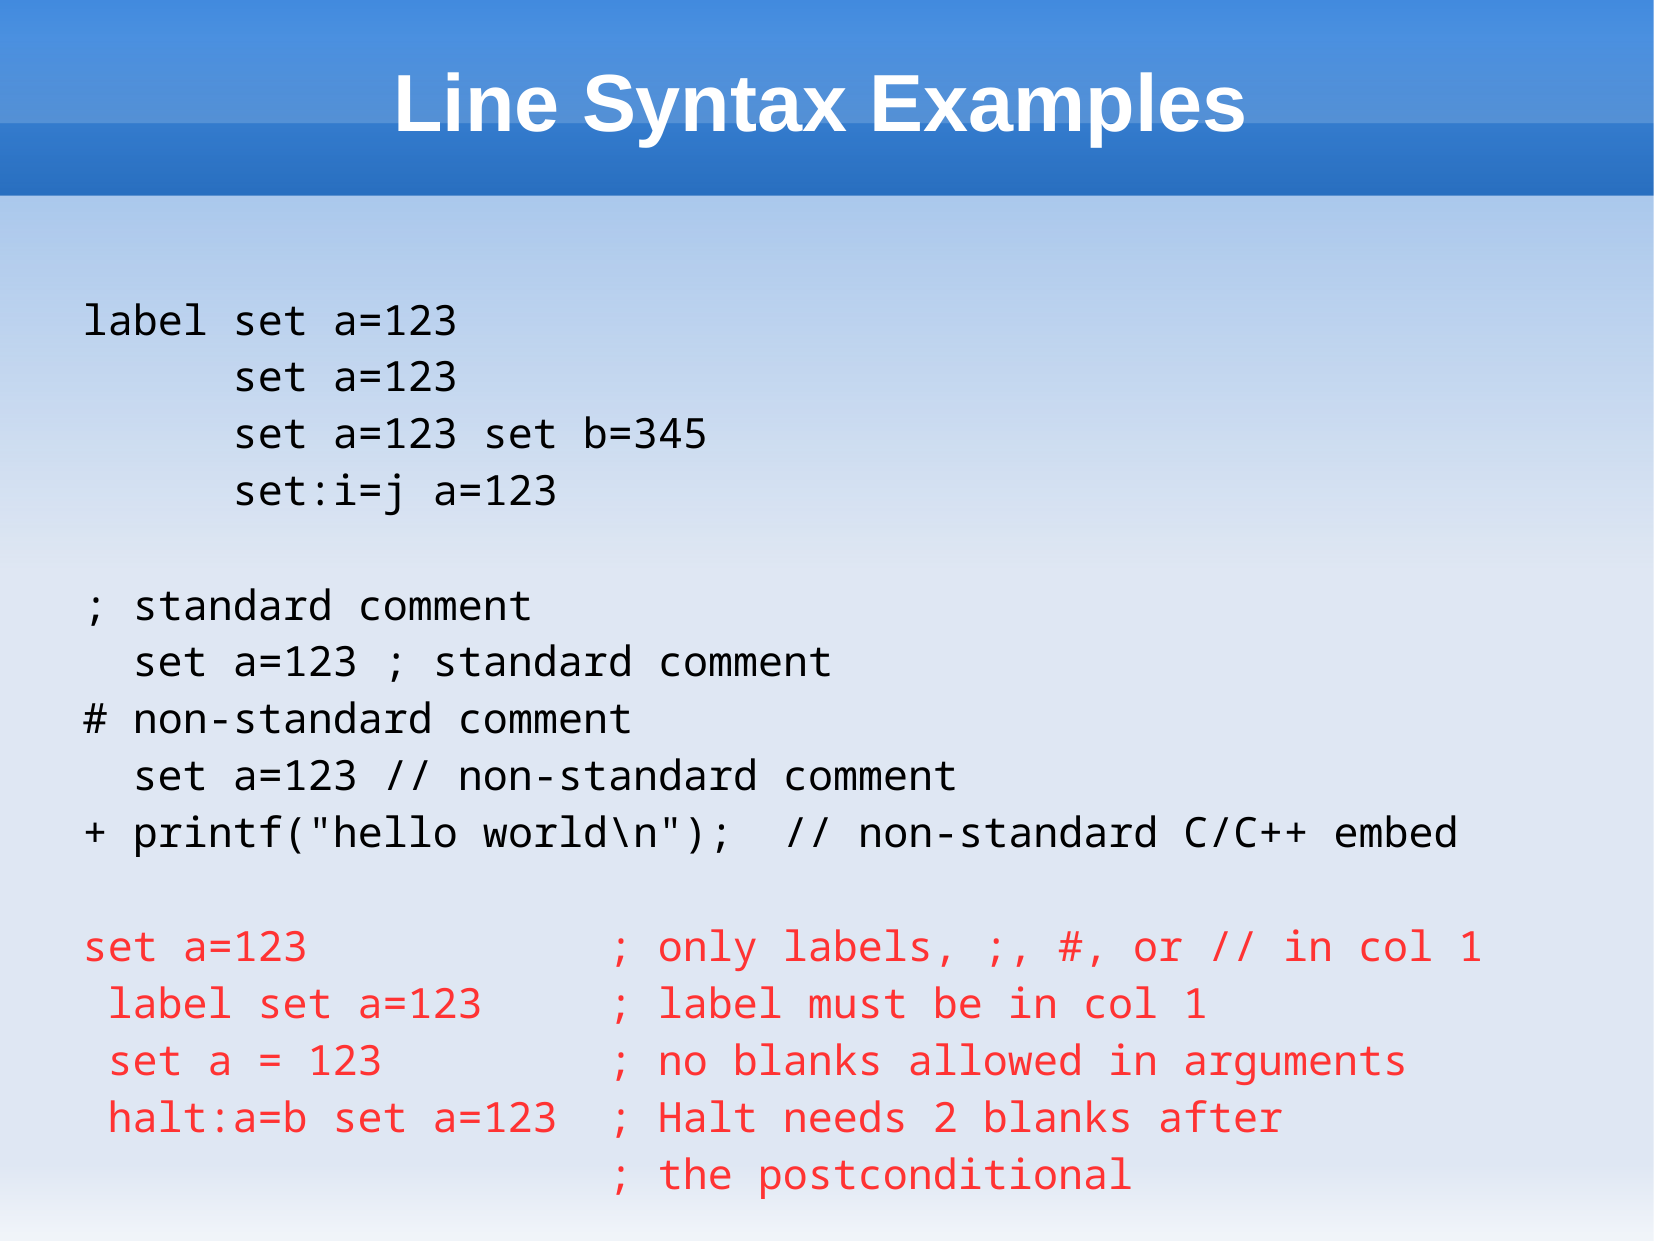

# Line Syntax Examples
label	set a=123
 set a=123
 set a=123 set b=345
 set:i=j a=123
; standard comment
 set a=123 ; standard comment
# non-standard comment
 set a=123 // non-standard comment
+ printf("hello world\n"); // non-standard C/C++ embed
set a=123				; only labels, ;, #, or // in col 1
 label set a=123		; label must be in col 1
 set a = 123			; no blanks allowed in arguments
 halt:a=b set a=123	; Halt needs 2 blanks after
							; the postconditional